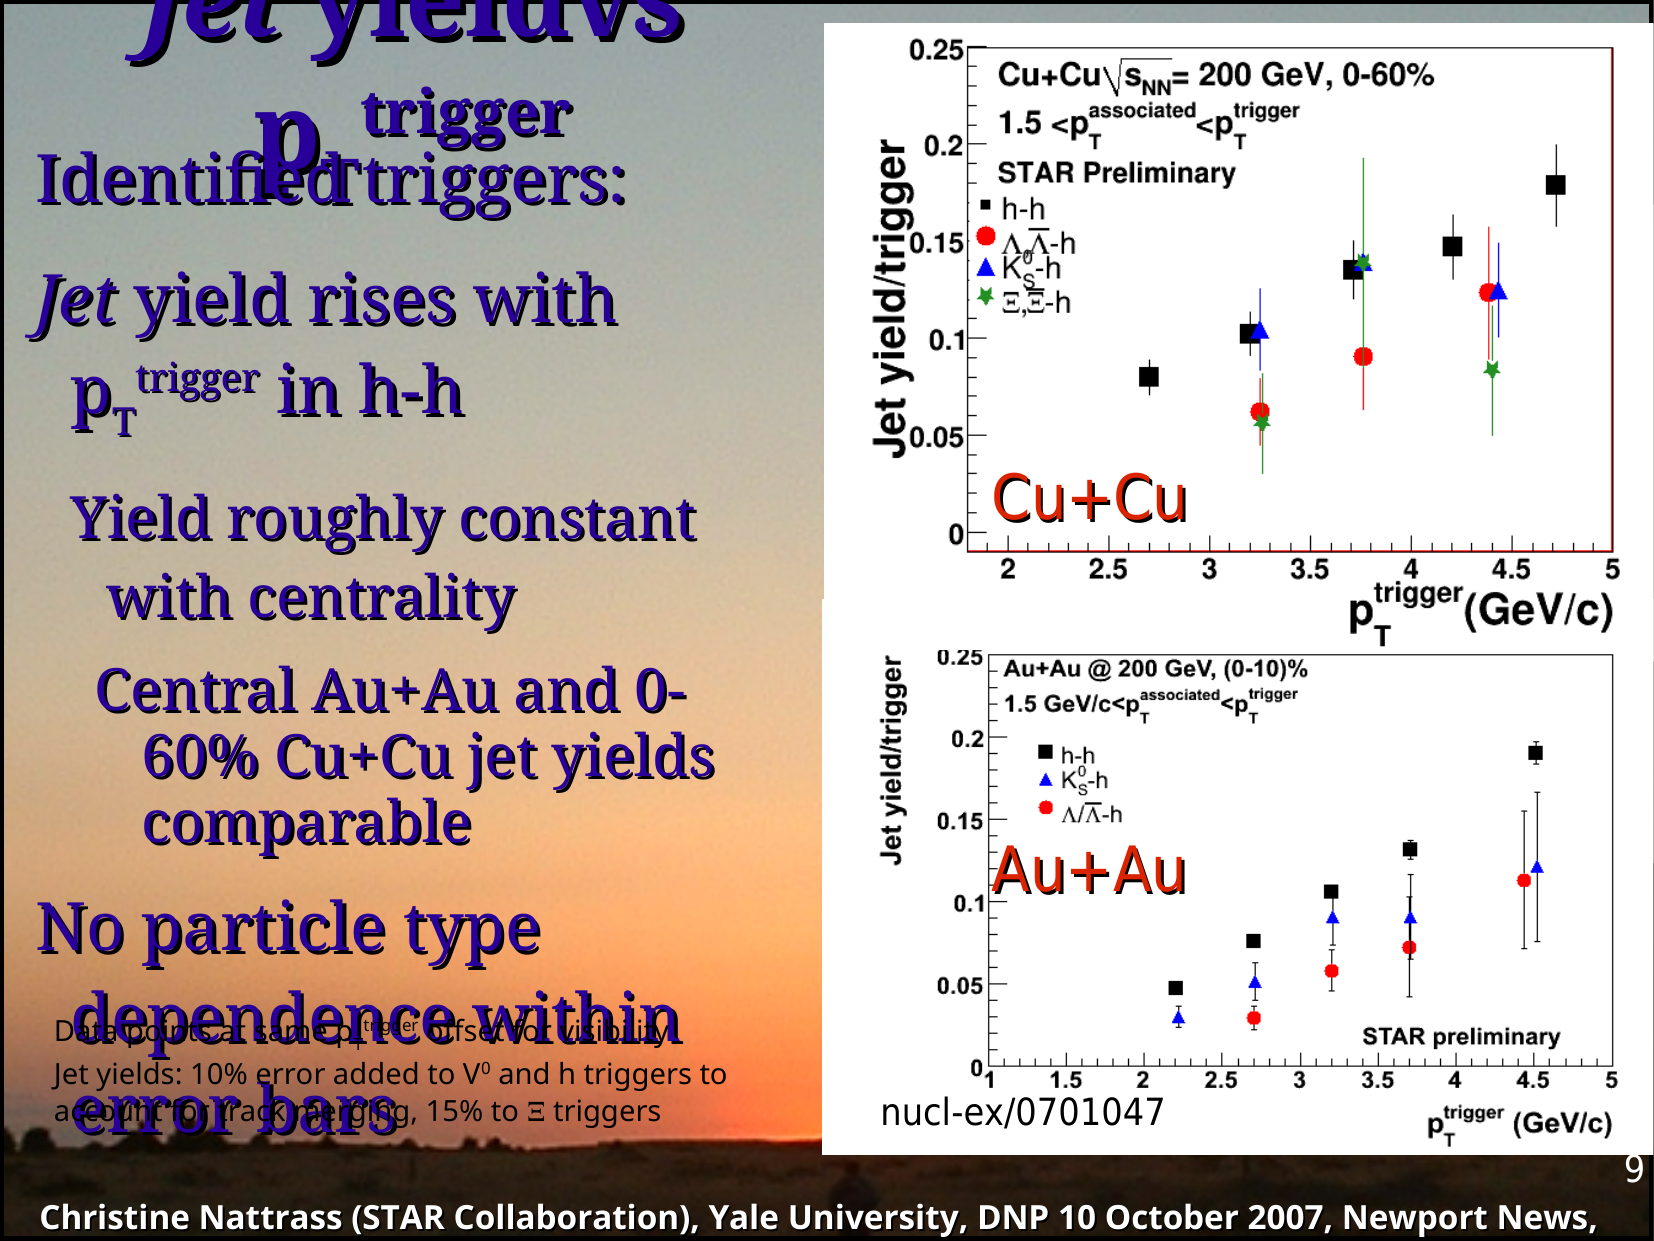

# Jet yieldvs pTtrigger
Cu+Cu
Au+Au
nucl-ex/0701047
Identified triggers:
Jet yield rises with pTtrigger in h-h
Yield roughly constant with centrality
Central Au+Au and 0-60% Cu+Cu jet yields comparable
No particle type dependence within error bars
Data points at same pTtrigger offset for visibility
Jet yields: 10% error added to V0 and h triggers to account for track merging, 15% to  triggers